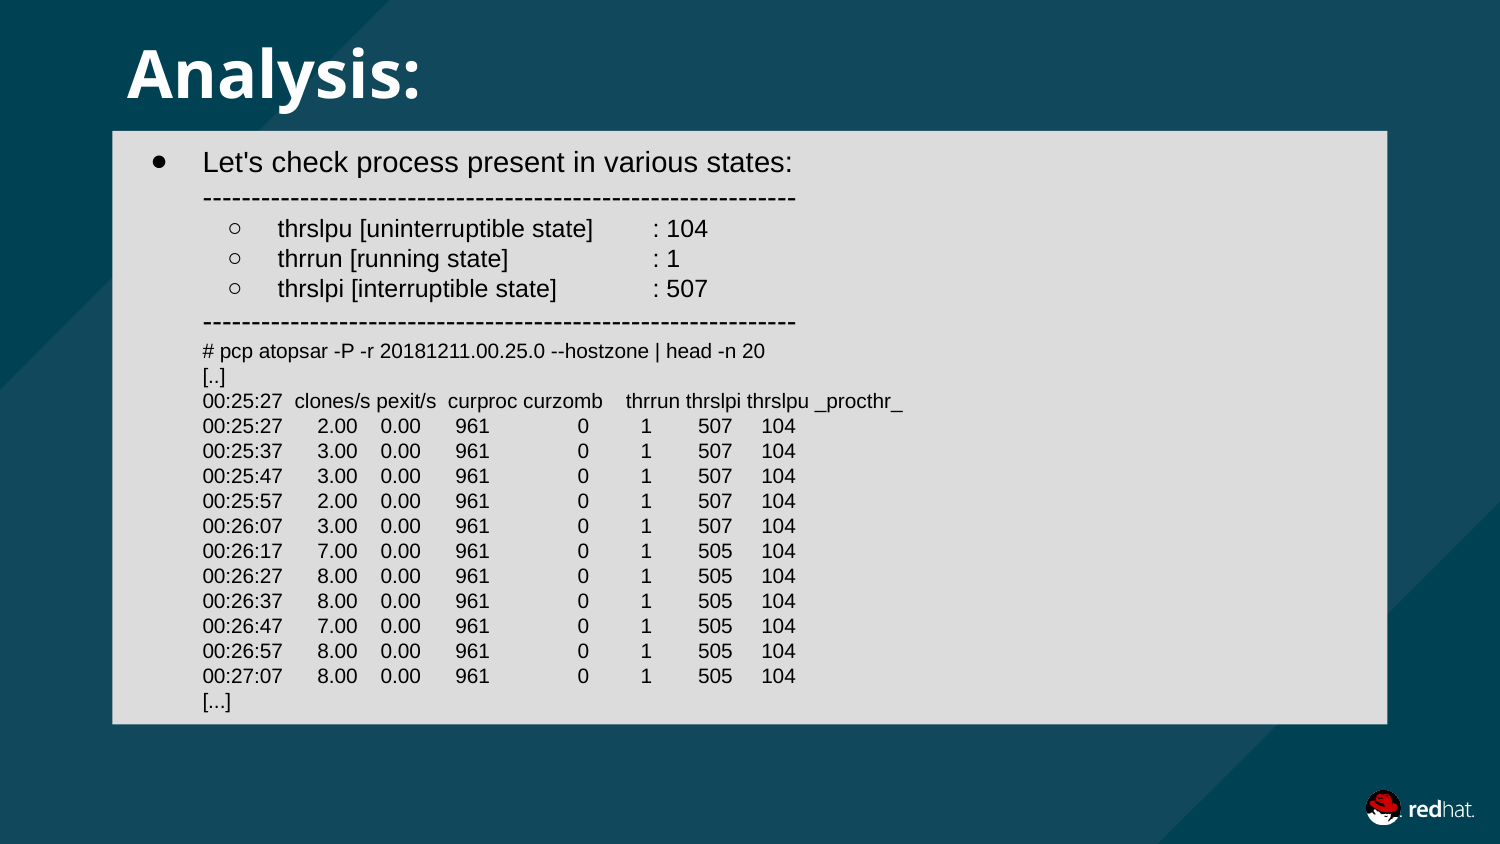

# Analysis:
Let's check process present in various states:
-------------------------------------------------------------
thrslpu [uninterruptible state] 	: 104
thrrun [running state] 		: 1
thrslpi [interruptible state]		: 507
-------------------------------------------------------------
# pcp atopsar -P -r 20181211.00.25.0 --hostzone | head -n 20
[..]
00:25:27 clones/s pexit/s curproc curzomb thrrun thrslpi thrslpu _procthr_
00:25:27 2.00 0.00 961 	0 1 507 104
00:25:37 3.00 0.00 961 	0 1 507 104
00:25:47 3.00 0.00 961 	0 1 507 104
00:25:57 2.00 0.00 961 	0 1 507 104
00:26:07 3.00 0.00 961 	0 1 507 104
00:26:17 7.00 0.00 961 	0 1 505 104
00:26:27 8.00 0.00 961 	0 1 505 104
00:26:37 8.00 0.00 961 	0 1 505 104
00:26:47 7.00 0.00 961 	0 1 505 104
00:26:57 8.00 0.00 961 	0 1 505 104
00:27:07 8.00 0.00 961 	0 1 505 104
[...]